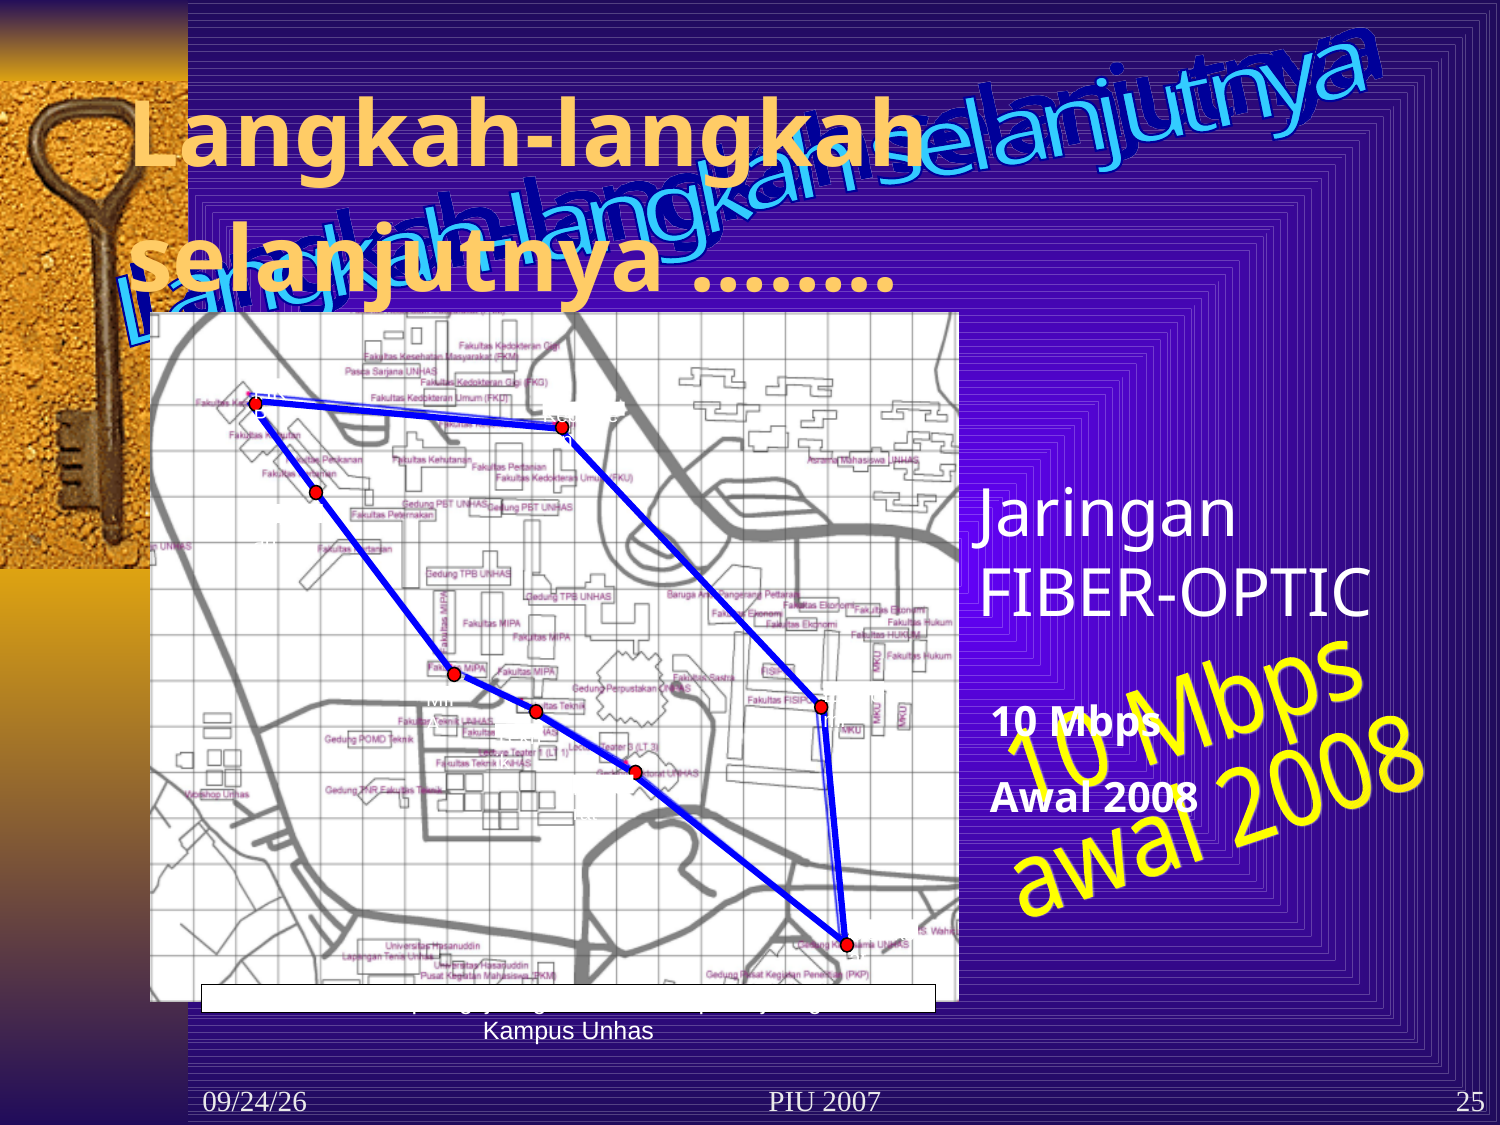

# Langkah-langkah selanjutnya ……..
Langkah-langkah selanjutnya
FIKP
Kedokteran
Pertanian
Ekonomi
MIPA
Teknik
Rektorat
Sisdiksat
Gambar 43. Topologi jaringan backbone pada jaringan area Kampus Unhas
Jaringan FIBER-OPTIC
10 Mbps
awal 2008
10 Mbps
Awal 2008
PIU 2007
25